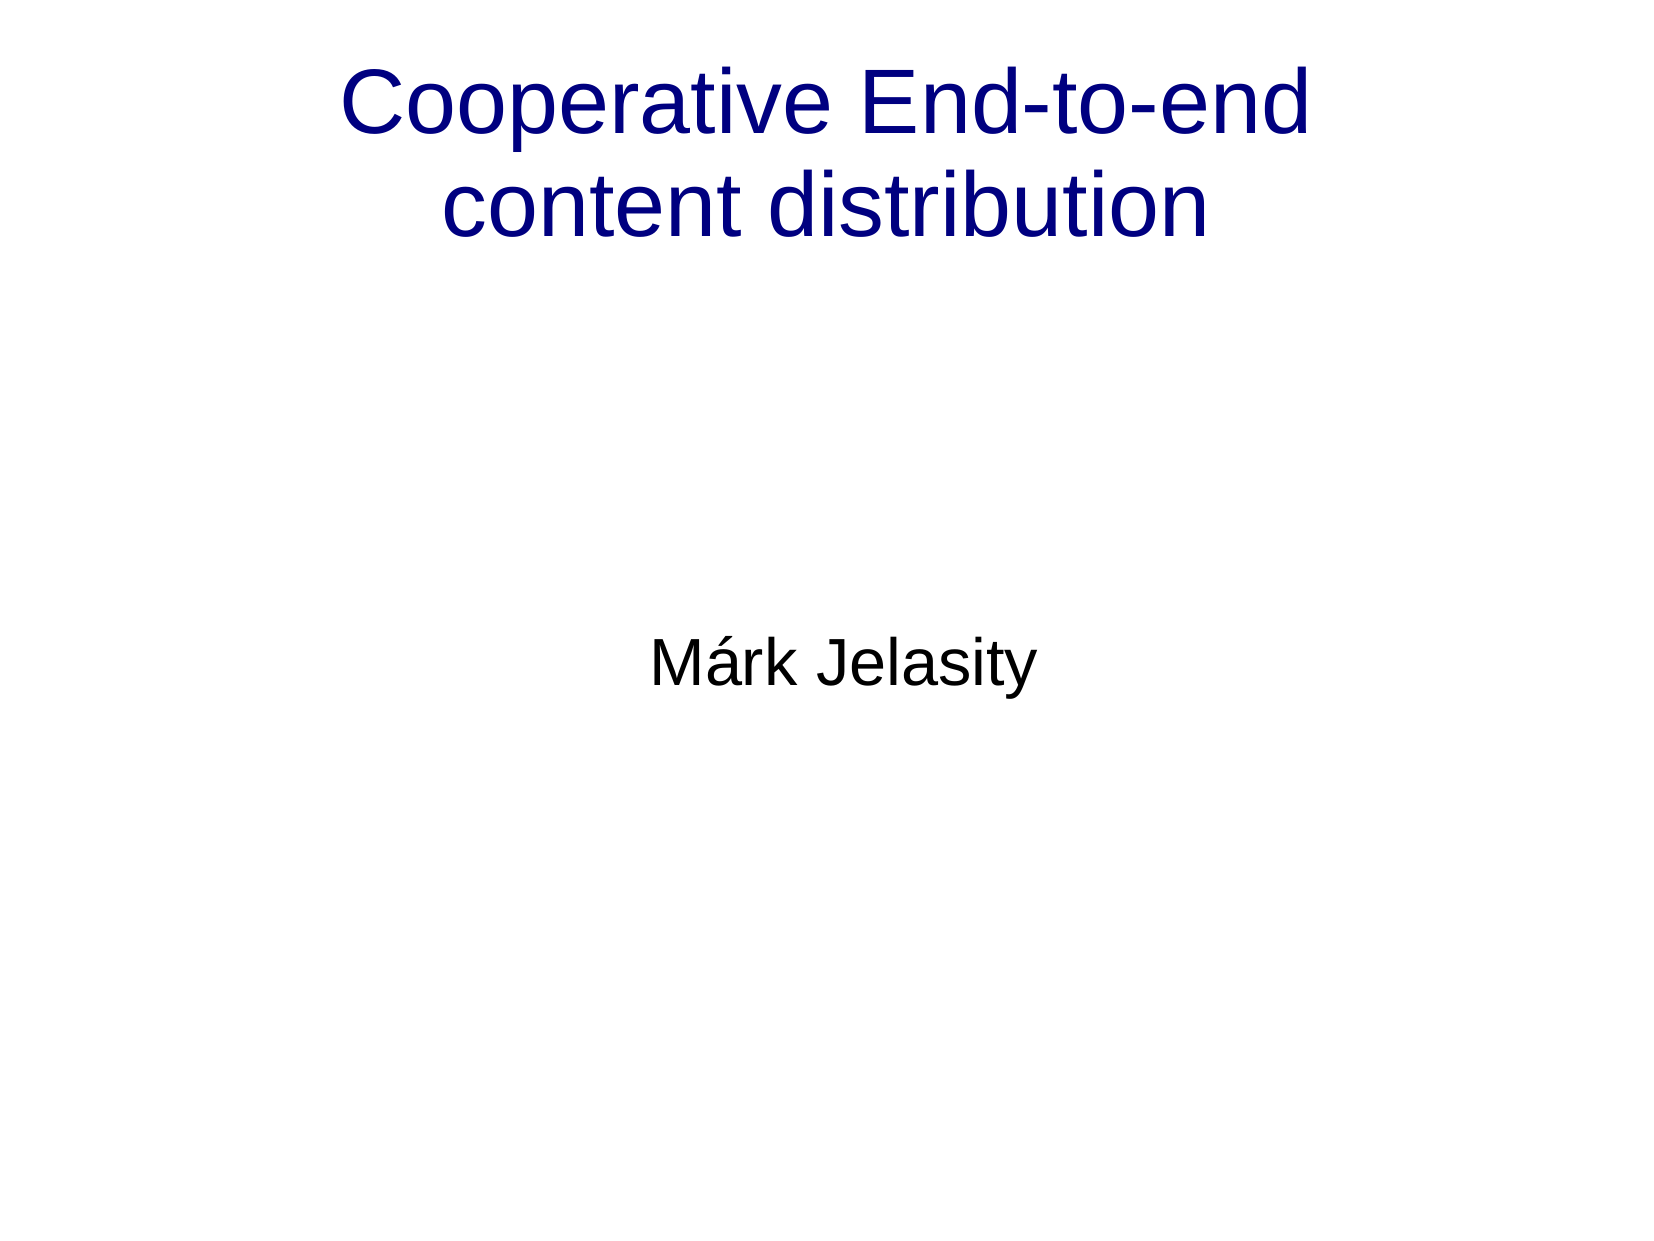

# Cooperative End-to-end content distribution
Márk Jelasity